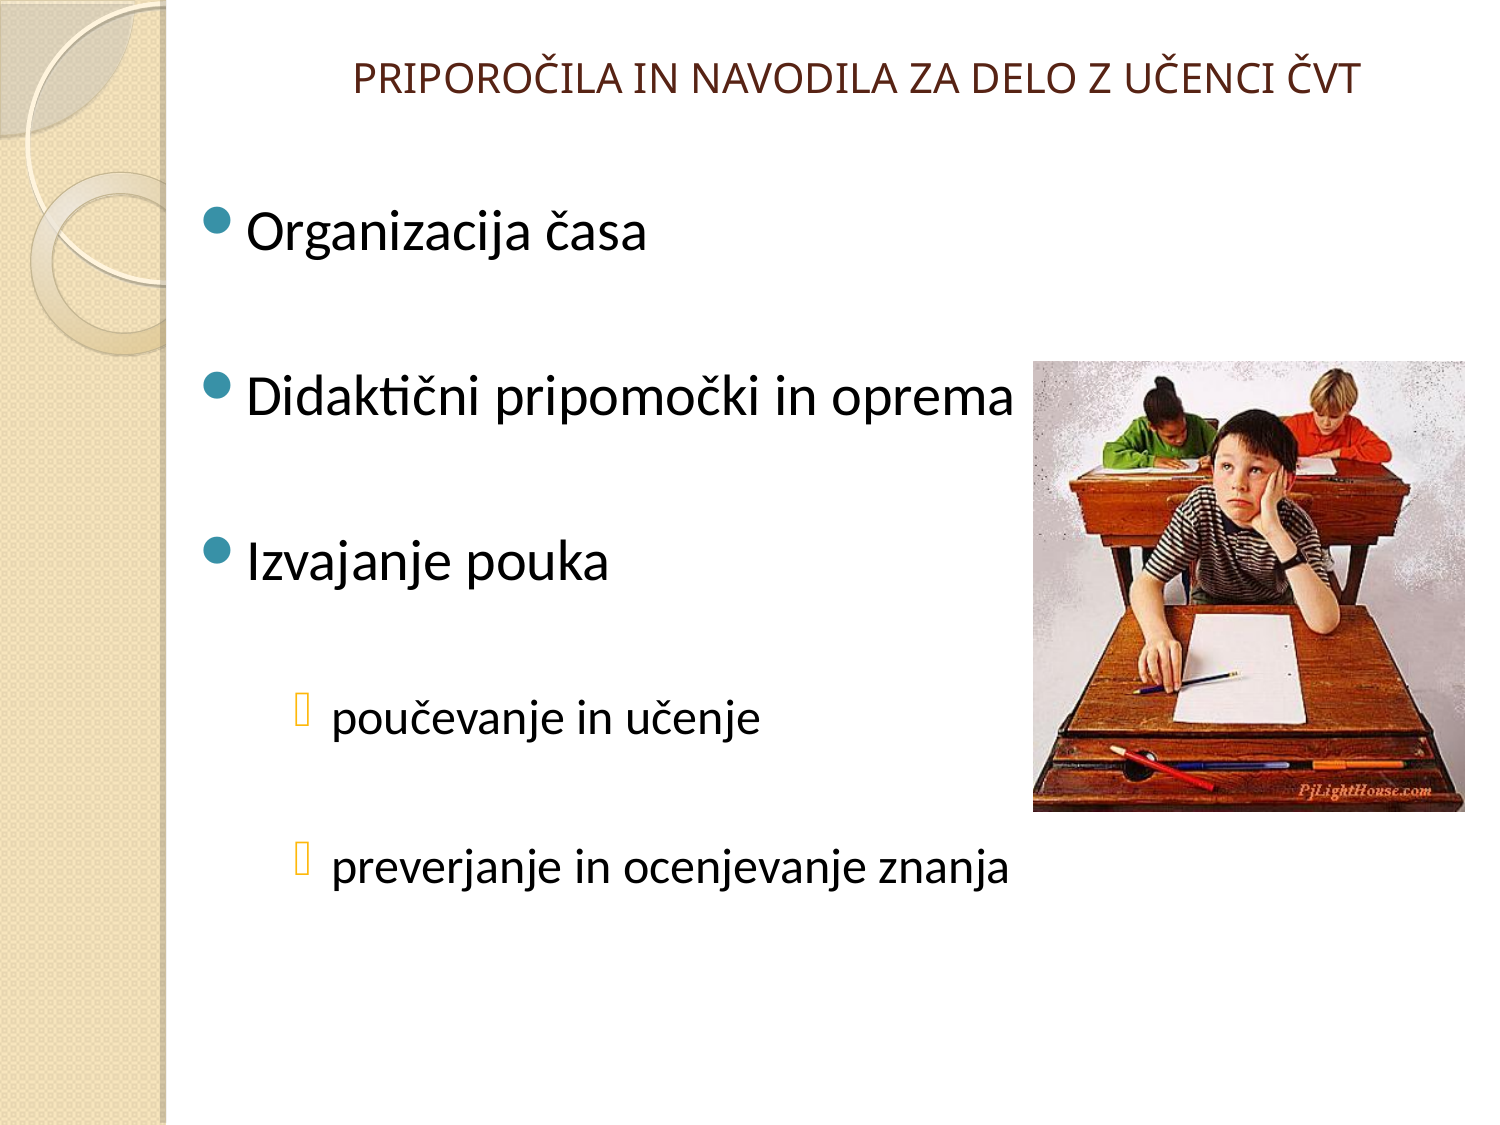

# PRIPOROČILA IN NAVODILA ZA DELO Z UČENCI ČVT
Organizacija časa
Didaktični pripomočki in oprema
Izvajanje pouka
poučevanje in učenje
preverjanje in ocenjevanje znanja